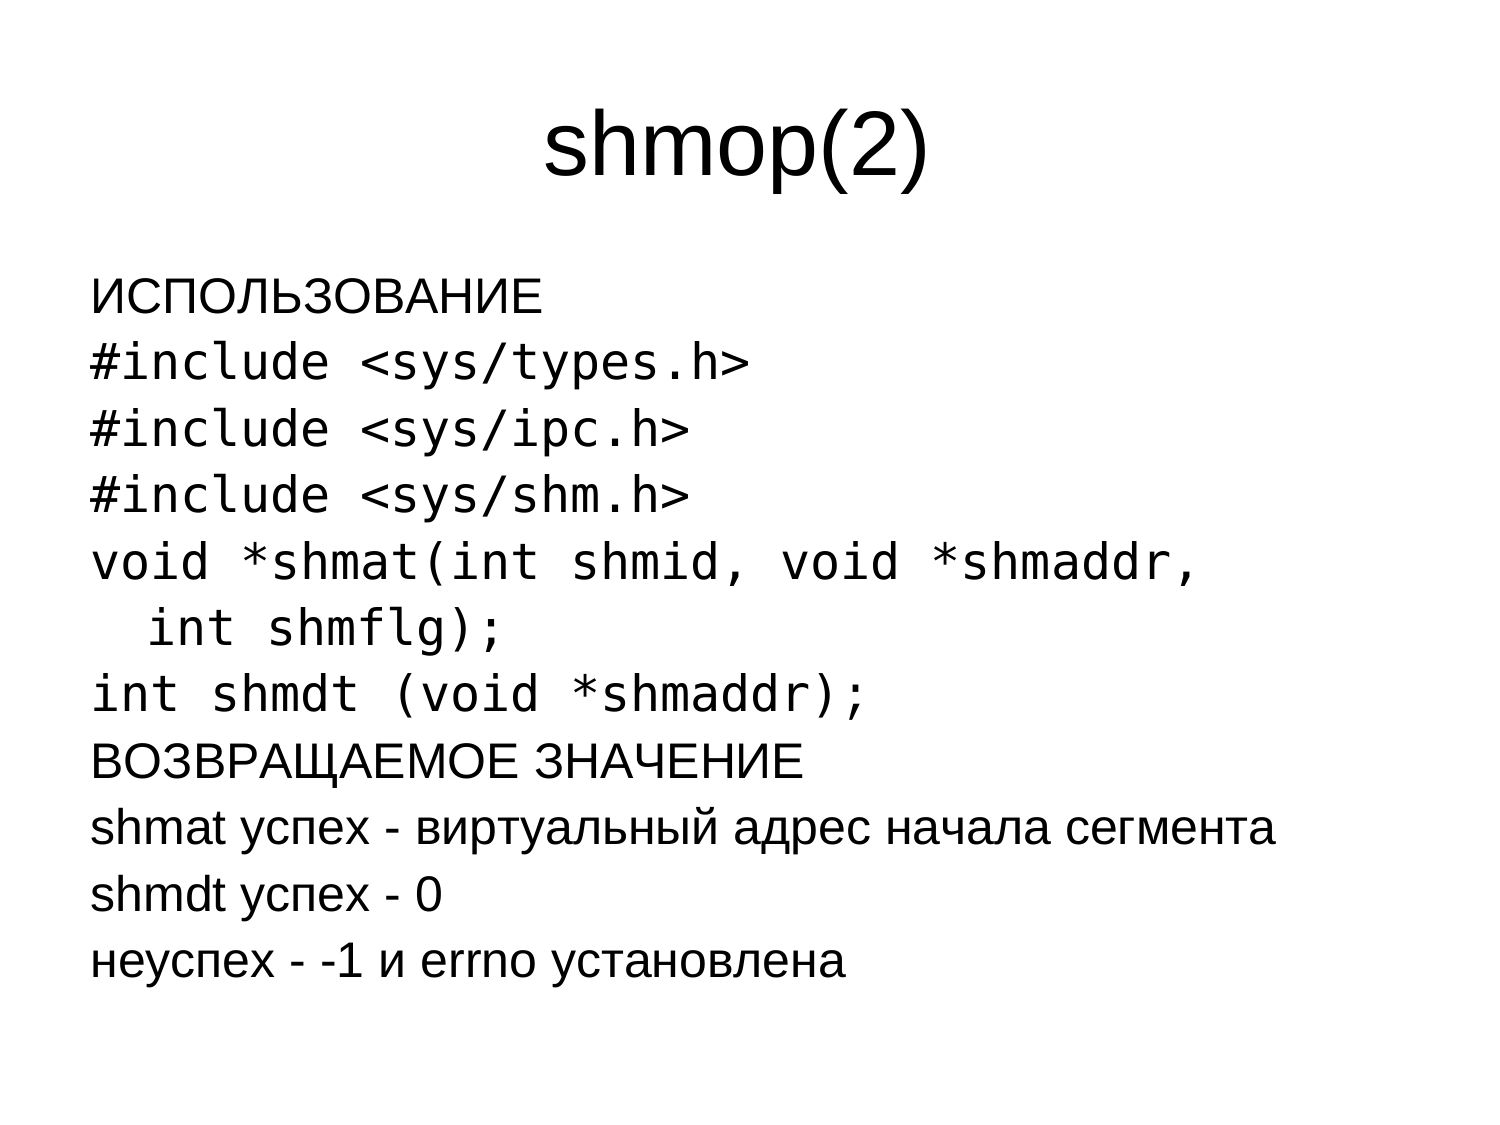

# shmop(2)
ИСПОЛЬЗОВАНИЕ
#include <sys/types.h>
#include <sys/ipc.h>
#include <sys/shm.h>
void *shmat(int shmid, void *shmaddr,
	int shmflg);
int shmdt (void *shmaddr);
ВОЗВРАЩАЕМОЕ ЗНАЧЕНИЕ
shmat успех - виртуальный адрес начала сегмента
shmdt успех - 0
неуспех - -1 и errno установлена